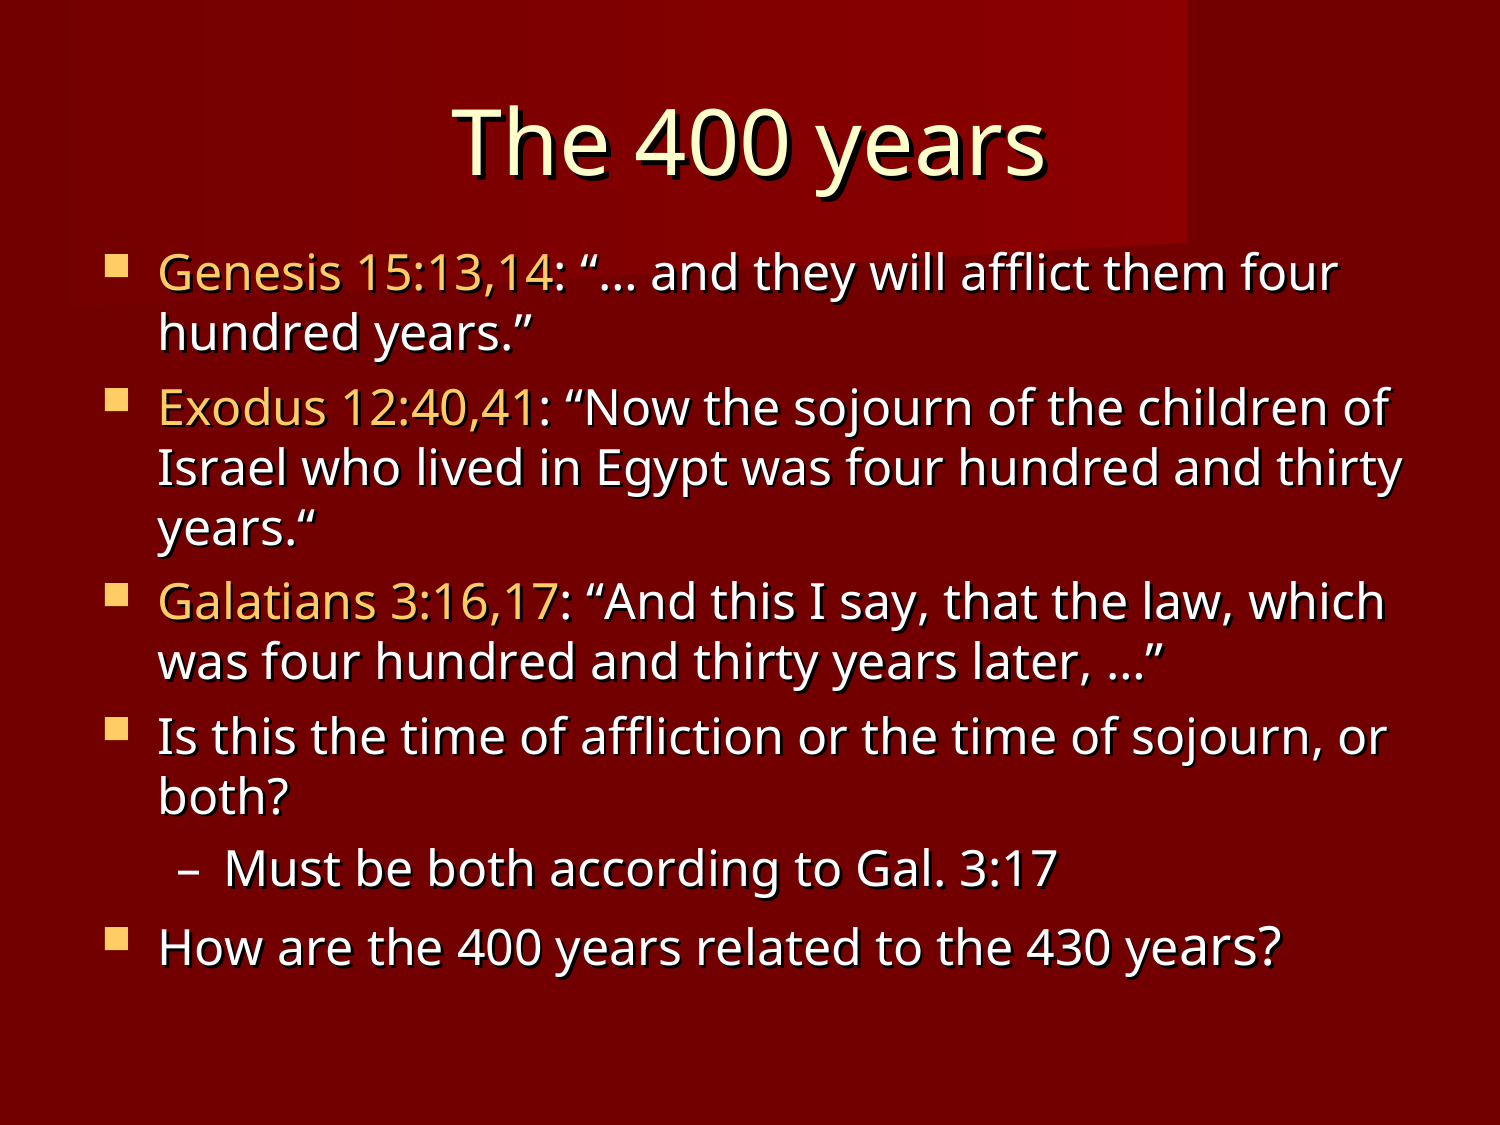

# The 400 years
Genesis 15:13,14: “… and they will afflict them four hundred years.”
Exodus 12:40,41: “Now the sojourn of the children of Israel who lived in Egypt was four hundred and thirty years.“
Galatians 3:16,17: “And this I say, that the law, which was four hundred and thirty years later, …”
Is this the time of affliction or the time of sojourn, or both?
Must be both according to Gal. 3:17
How are the 400 years related to the 430 years?